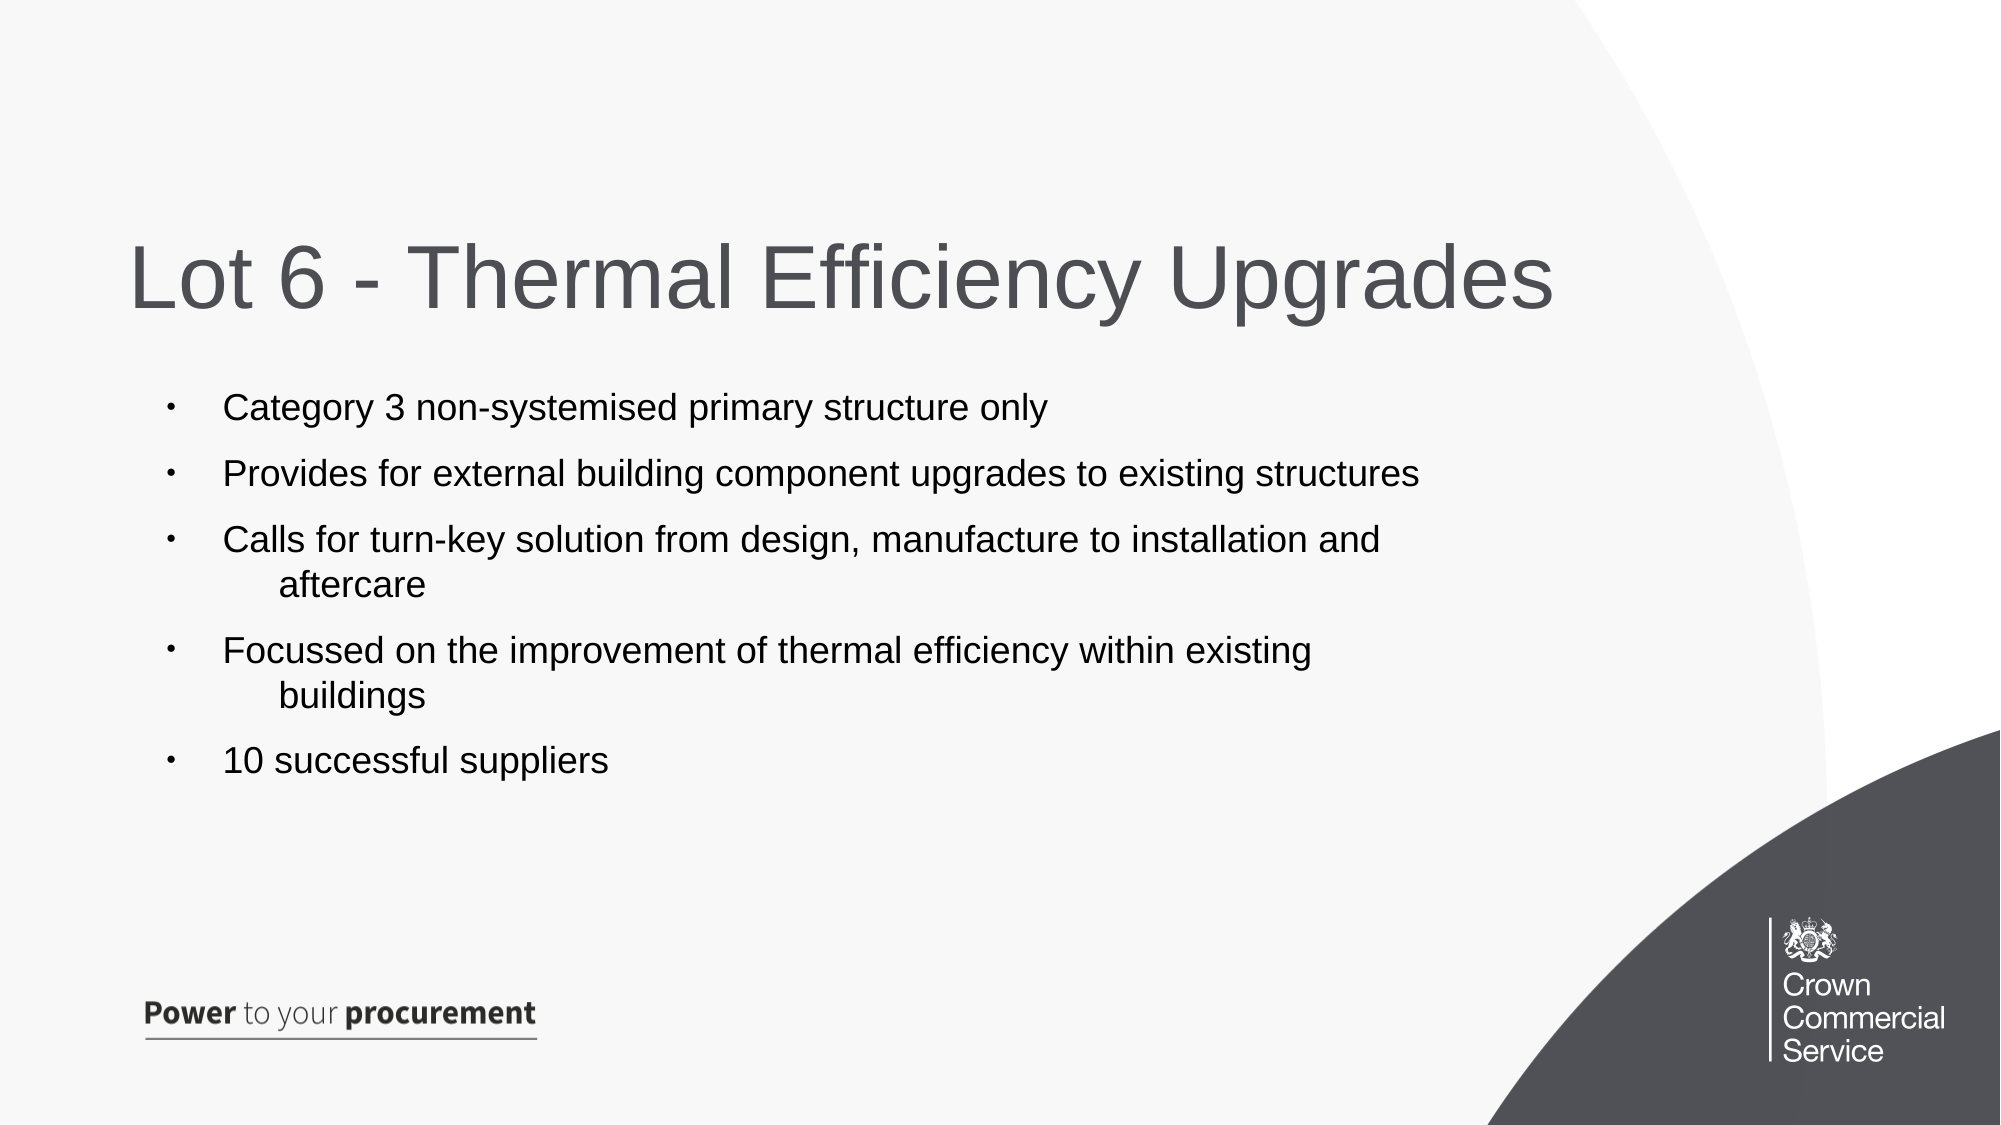

# Lot 6 - Thermal Efficiency Upgrades
Category 3 non-systemised primary structure only
Provides for external building component upgrades to existing structures
Calls for turn-key solution from design, manufacture to installation and aftercare
Focussed on the improvement of thermal efficiency within existing buildings
10 successful suppliers